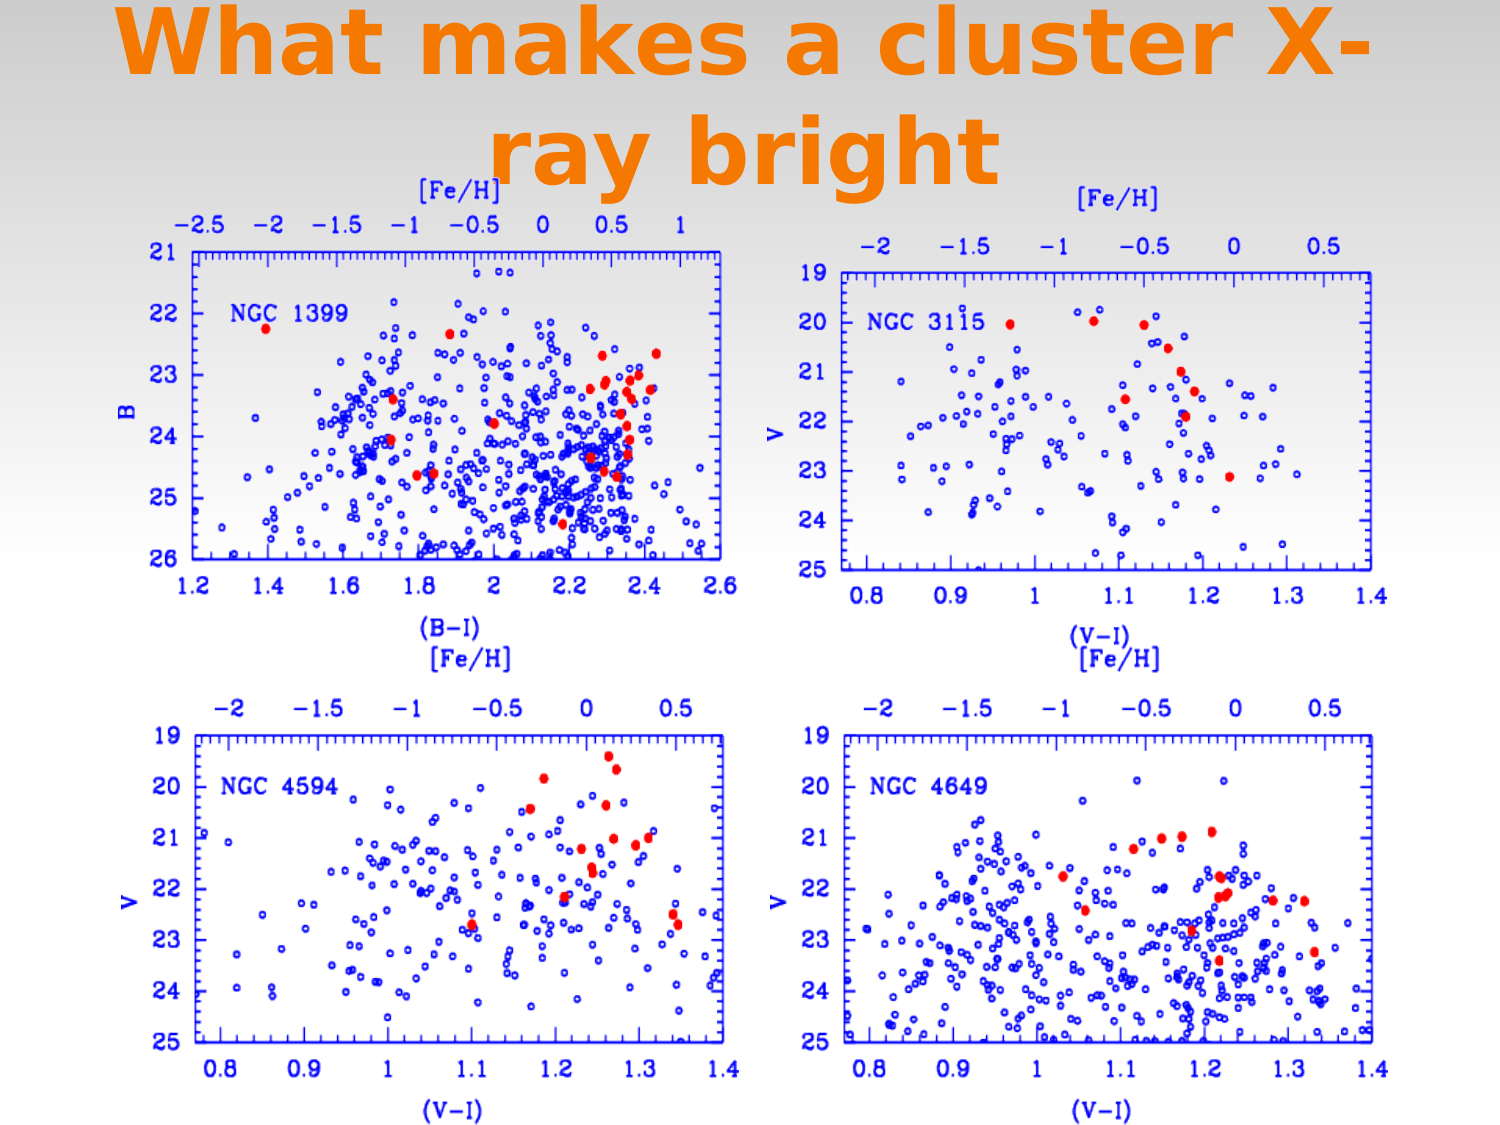

# What makes a cluster X-ray bright